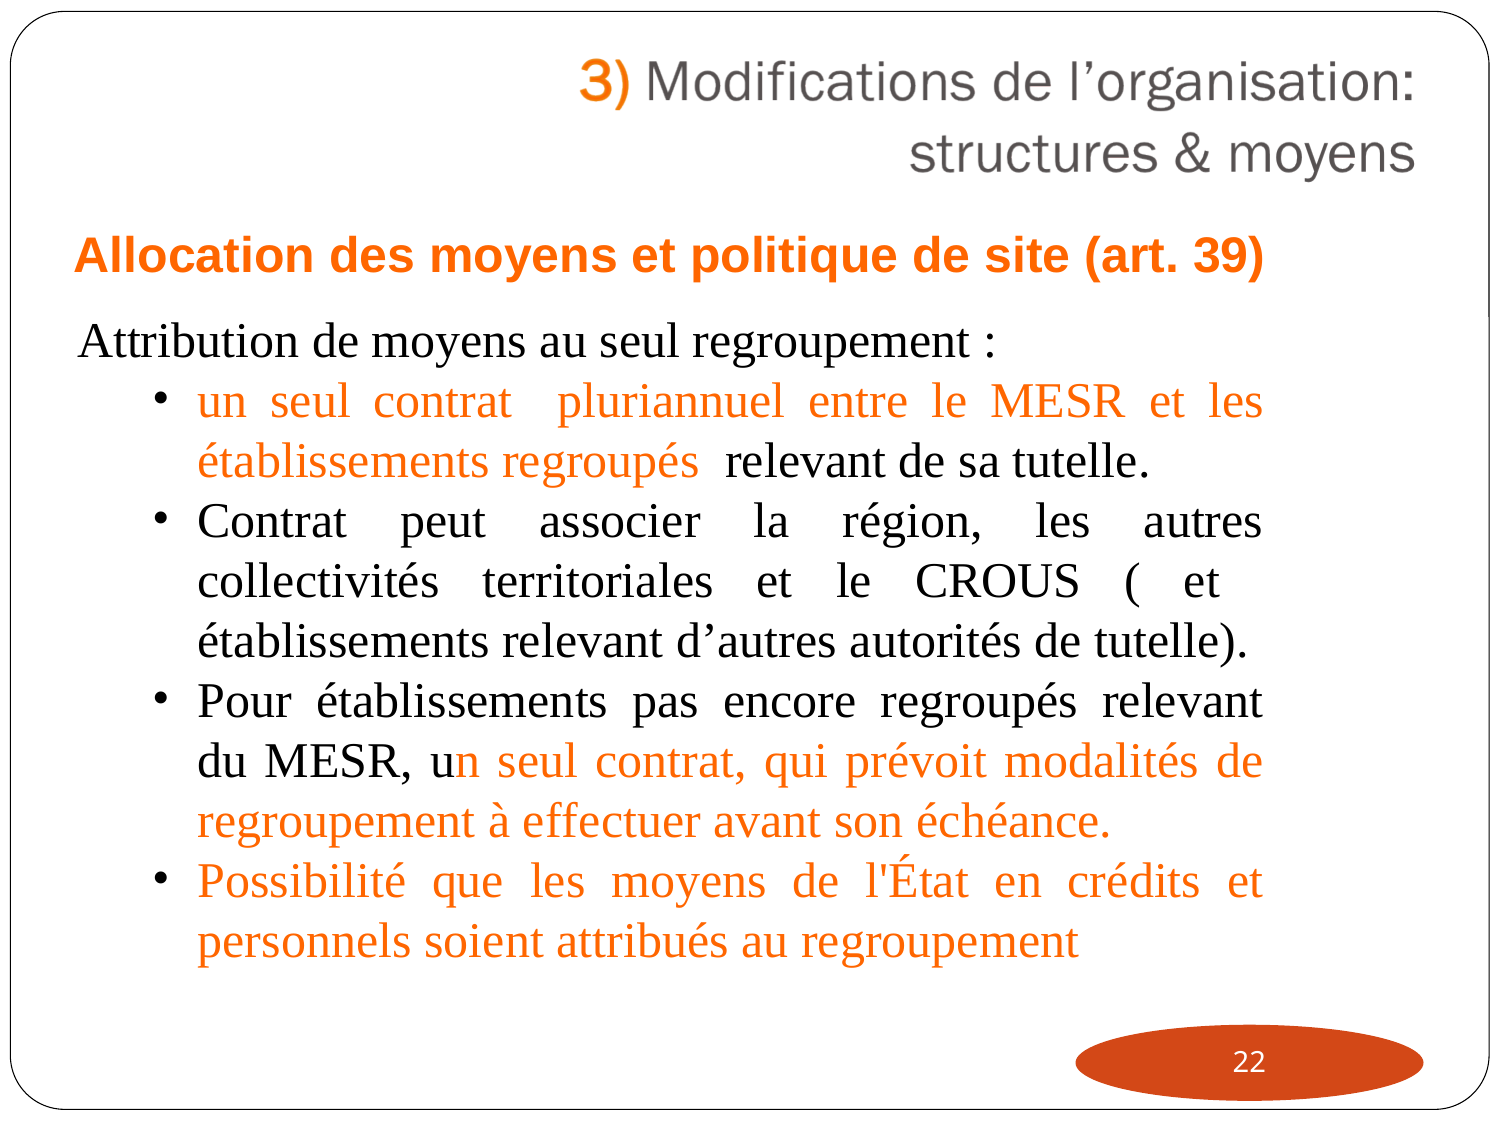

Allocation des moyens et politique de site (art. 39)
Attribution de moyens au seul regroupement :
un seul contrat pluriannuel entre le MESR et les établissements regroupés relevant de sa tutelle.
Contrat peut associer la région, les autres collectivités territoriales et le CROUS ( et établissements relevant d’autres autorités de tutelle).
Pour établissements pas encore regroupés relevant du MESR, un seul contrat, qui prévoit modalités de regroupement à effectuer avant son échéance.
Possibilité que les moyens de l'État en crédits et personnels soient attribués au regroupement